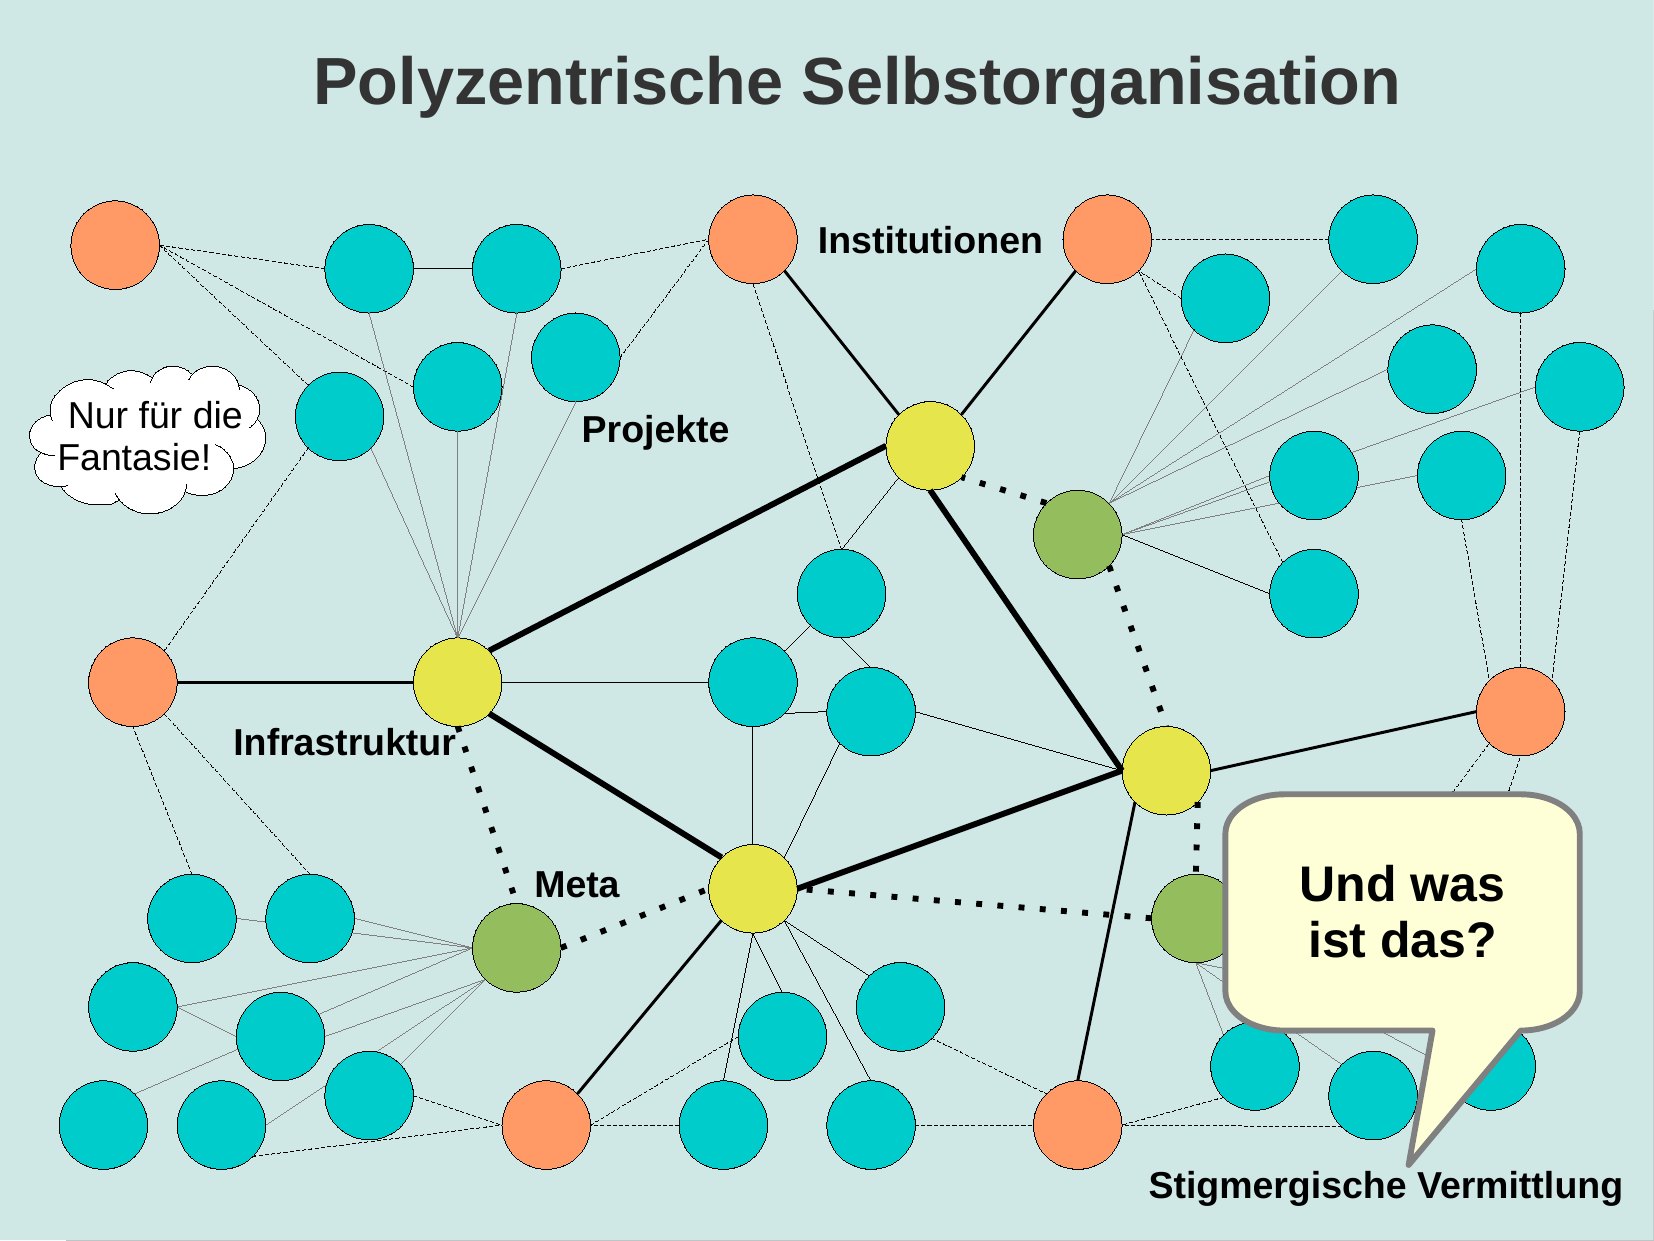

# Polyzentrische Selbstorganisation
Institutionen
 Nur für die
Fantasie!
Projekte
Infrastruktur
Und was
ist das?
Meta
Stigmergische Vermittlung